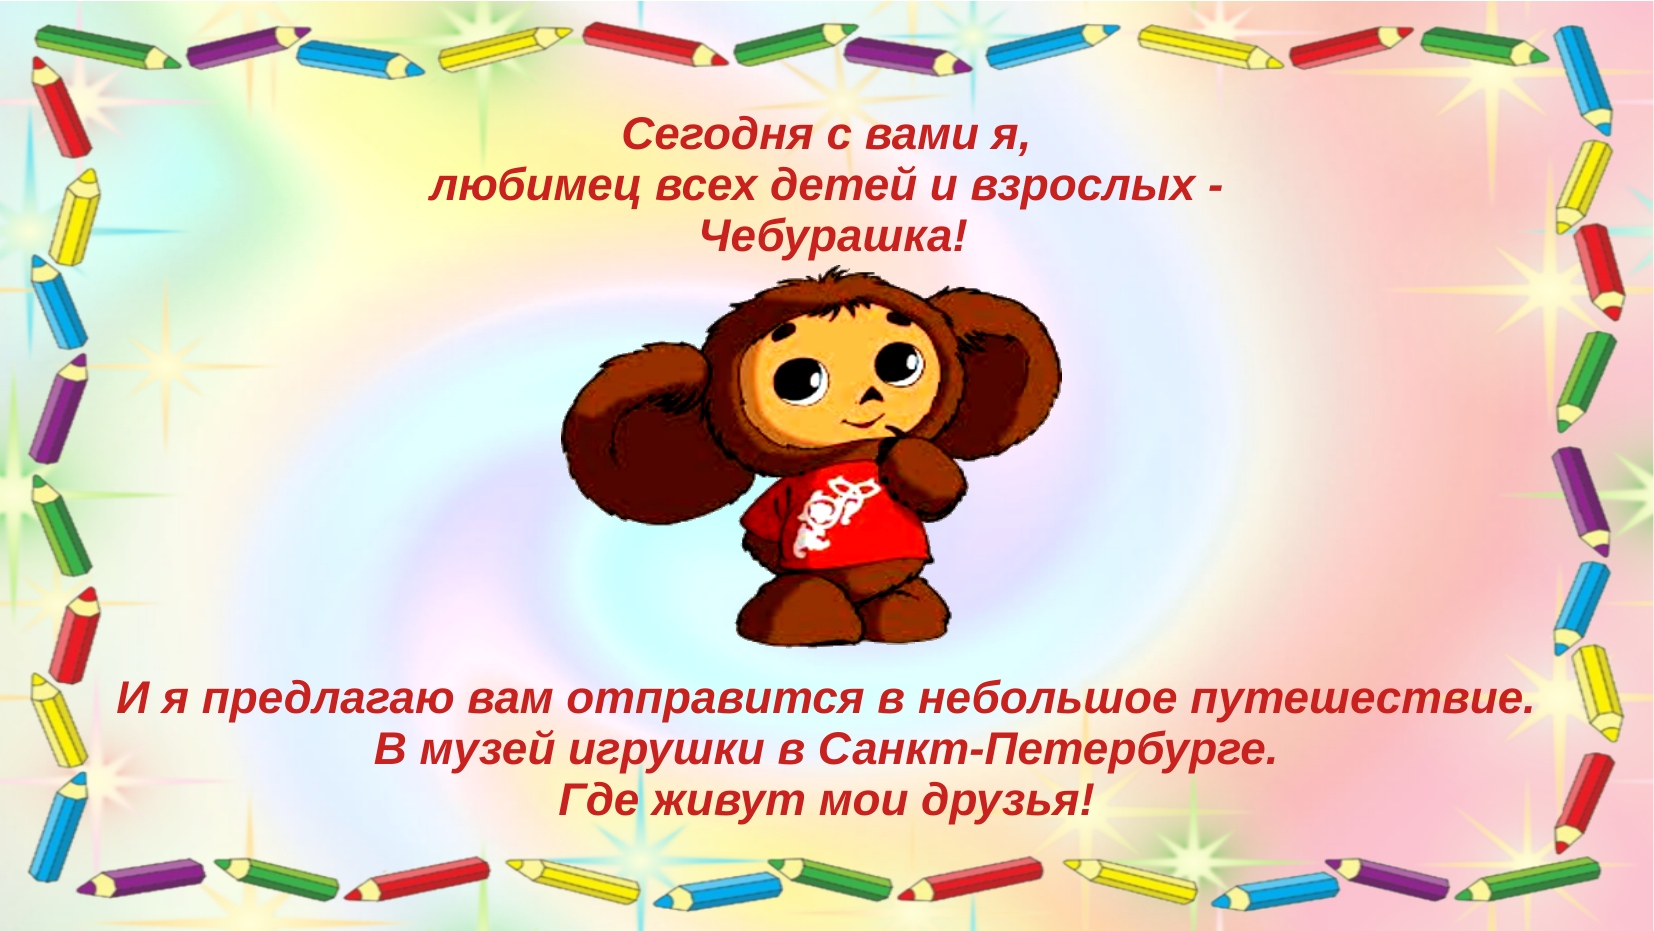

Сегодня с вами я,
 любимец всех детей и взрослых -
 Чебурашка!
И я предлагаю вам отправится в небольшое путешествие.
 В музей игрушки в Санкт-Петербурге.
Где живут мои друзья!